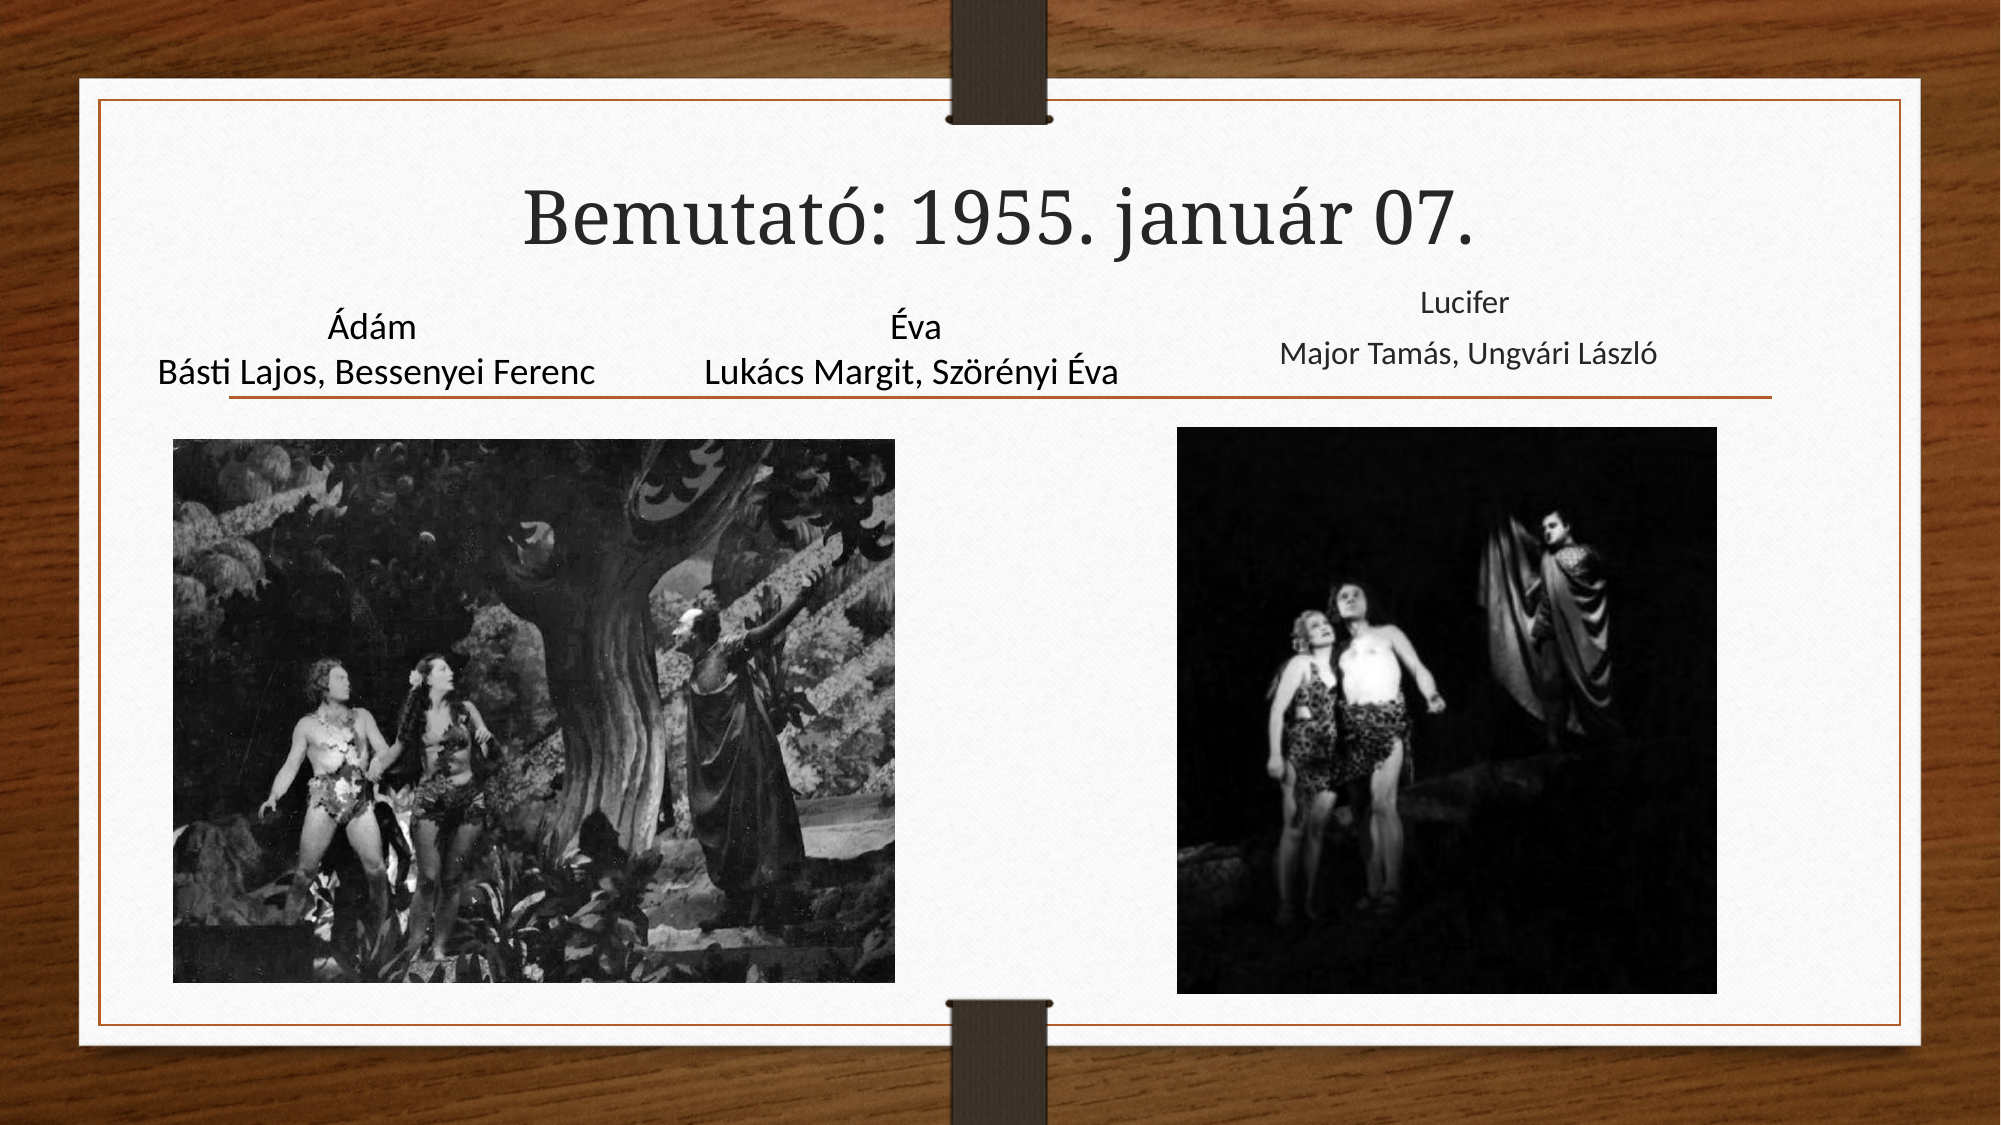

# Bemutató: 1955. január 07.
Lucifer
 Major Tamás, Ungvári László
Ádám
Básti Lajos, Bessenyei Ferenc
Éva
Lukács Margit, Szörényi Éva